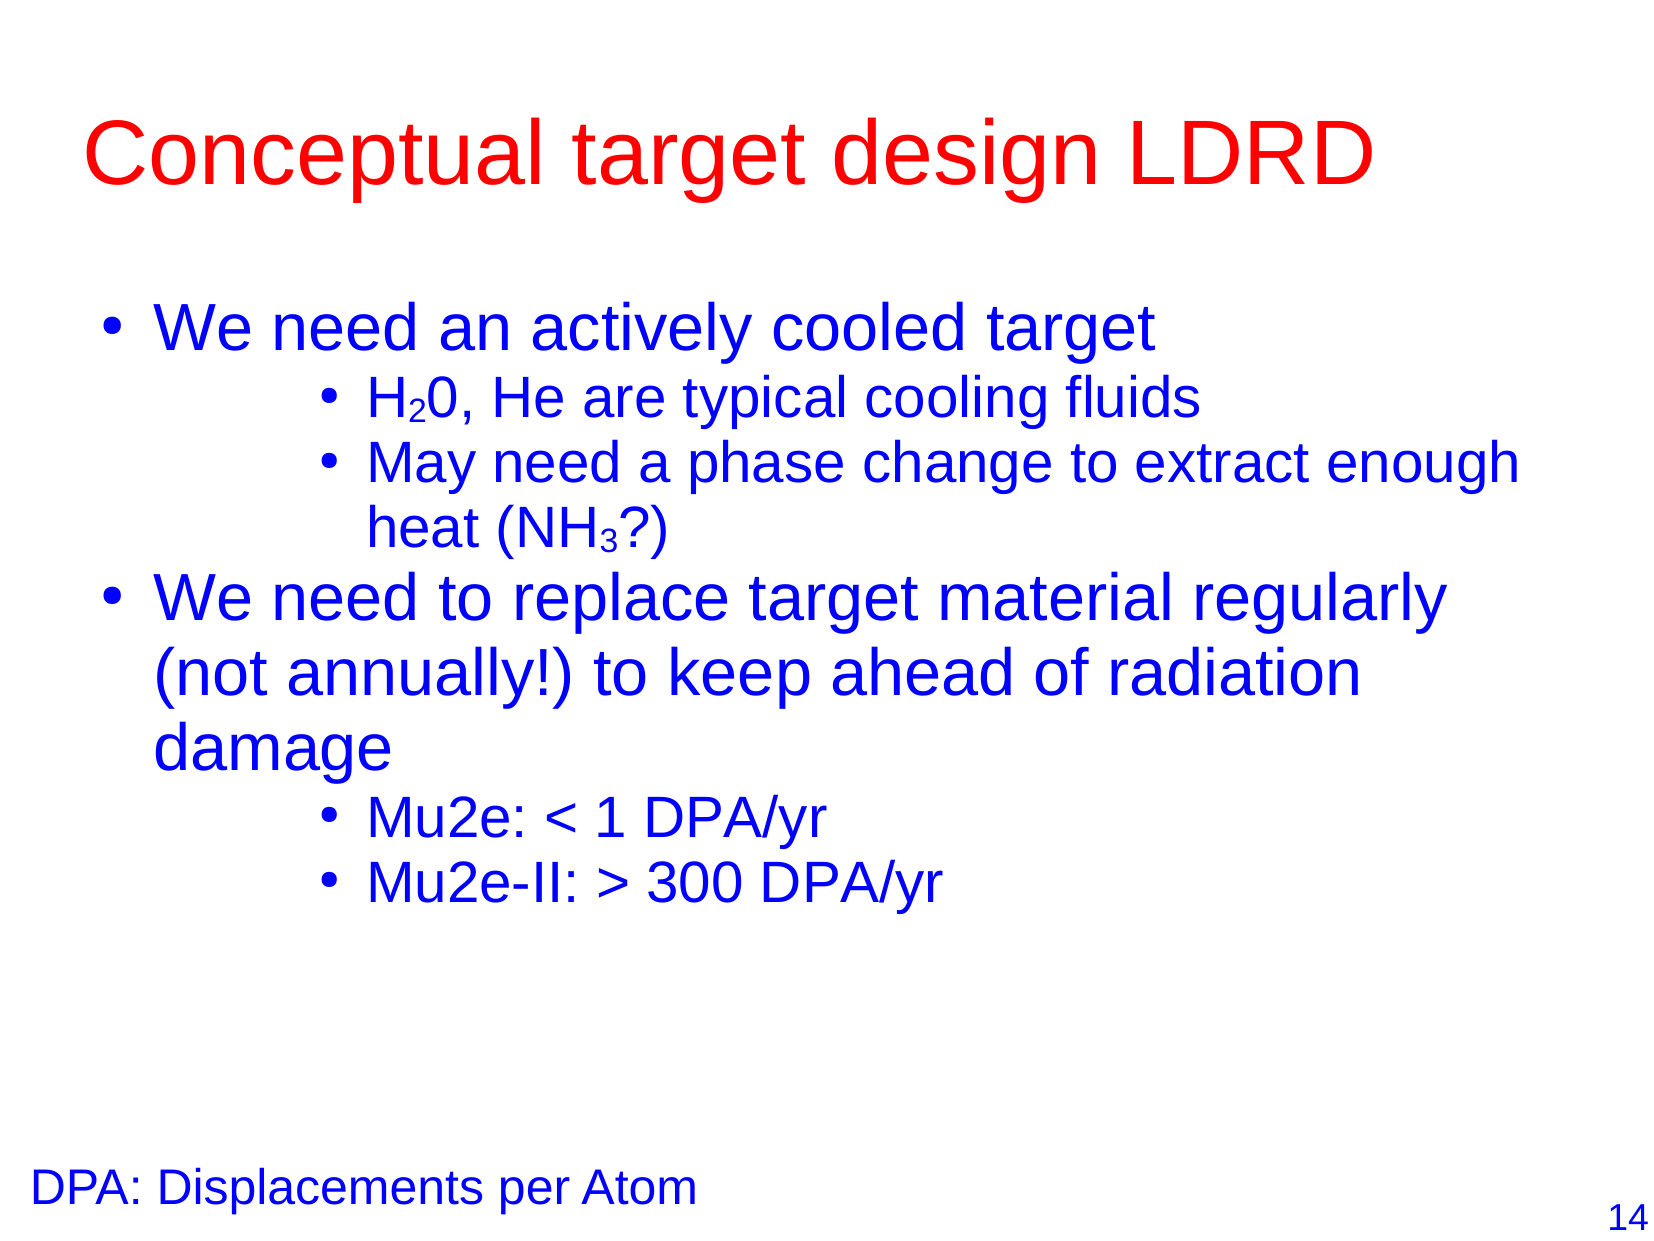

# Conceptual target design LDRD
We need an actively cooled target
H20, He are typical cooling fluids
May need a phase change to extract enough heat (NH3?)
We need to replace target material regularly (not annually!) to keep ahead of radiation damage
Mu2e: < 1 DPA/yr
Mu2e-II: > 300 DPA/yr
DPA: Displacements per Atom